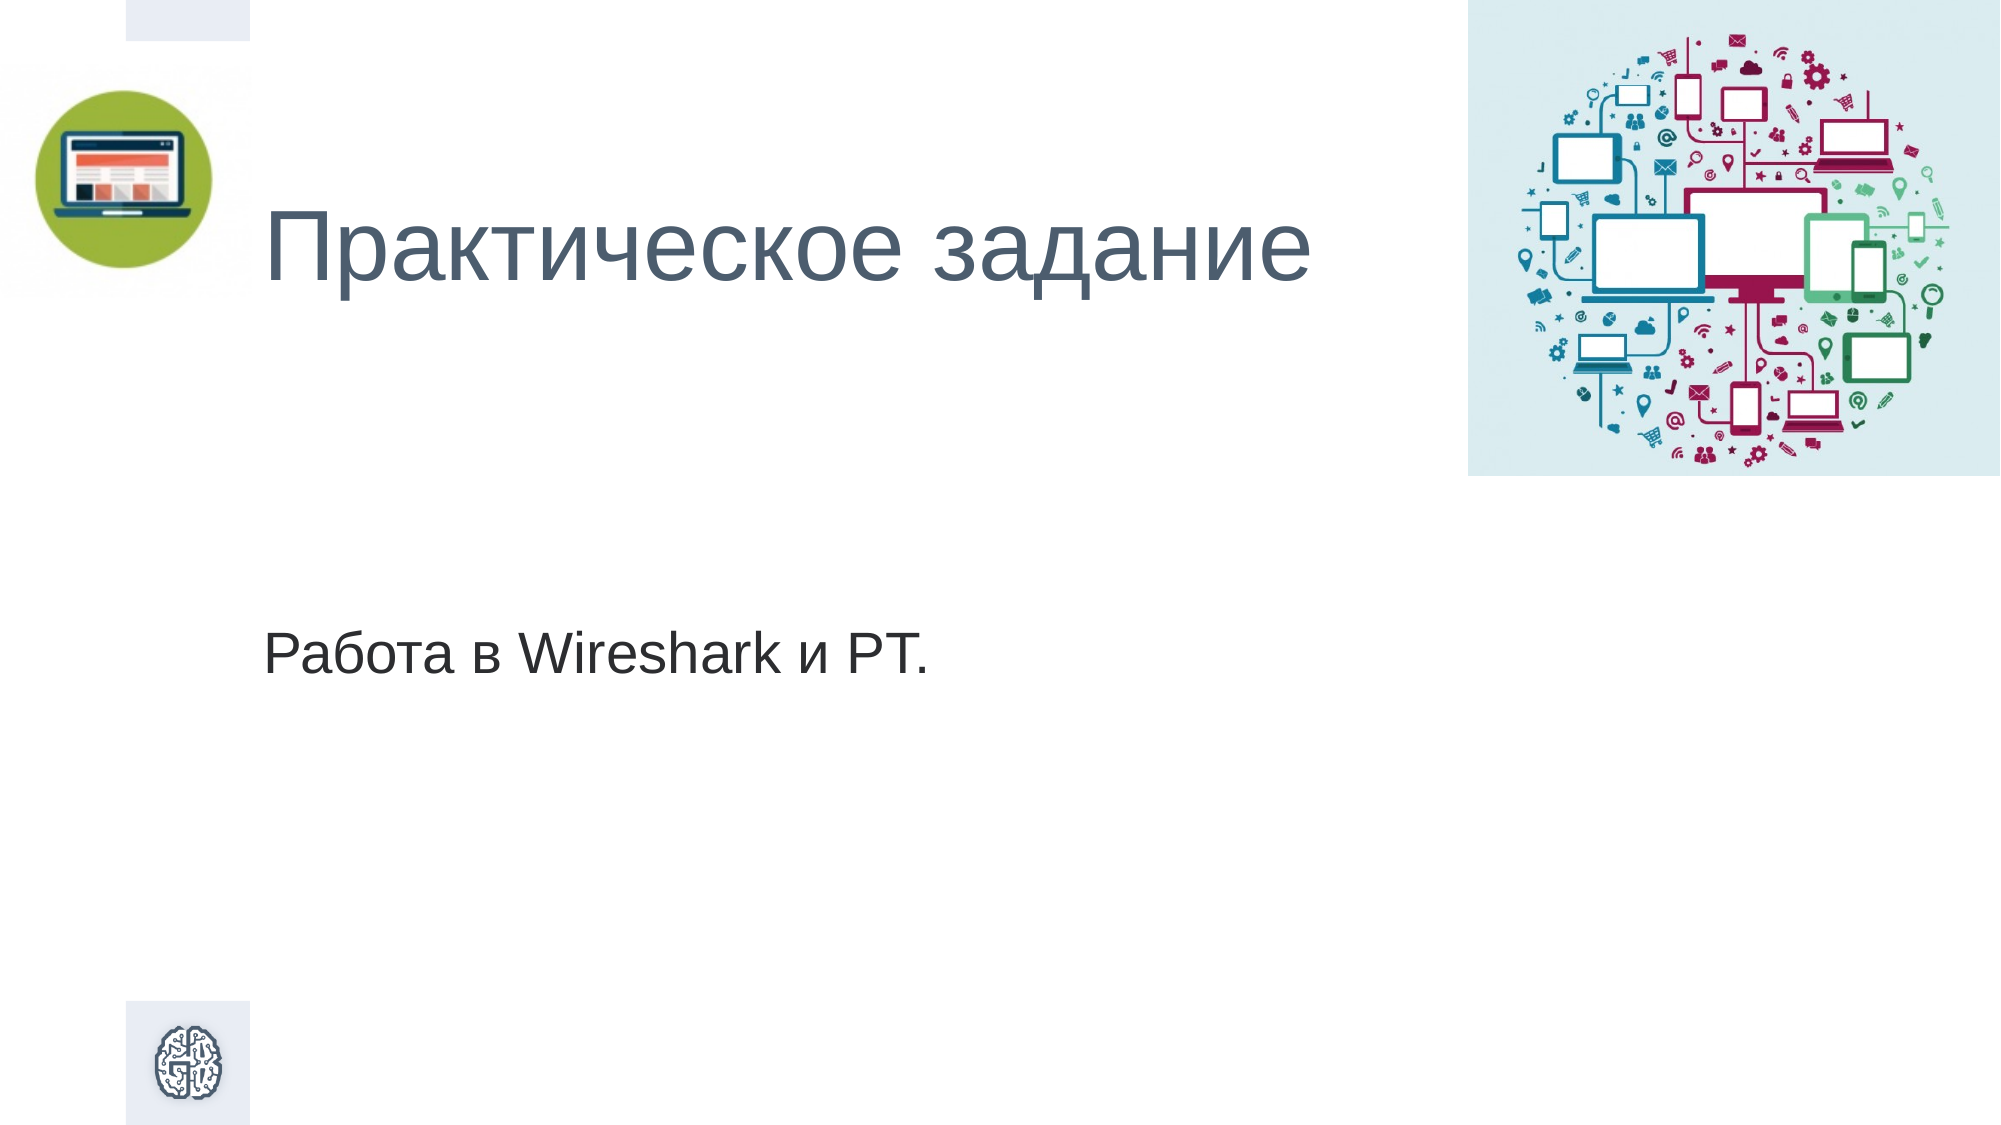

# Практическое задание
Работа в Wireshark и PT.